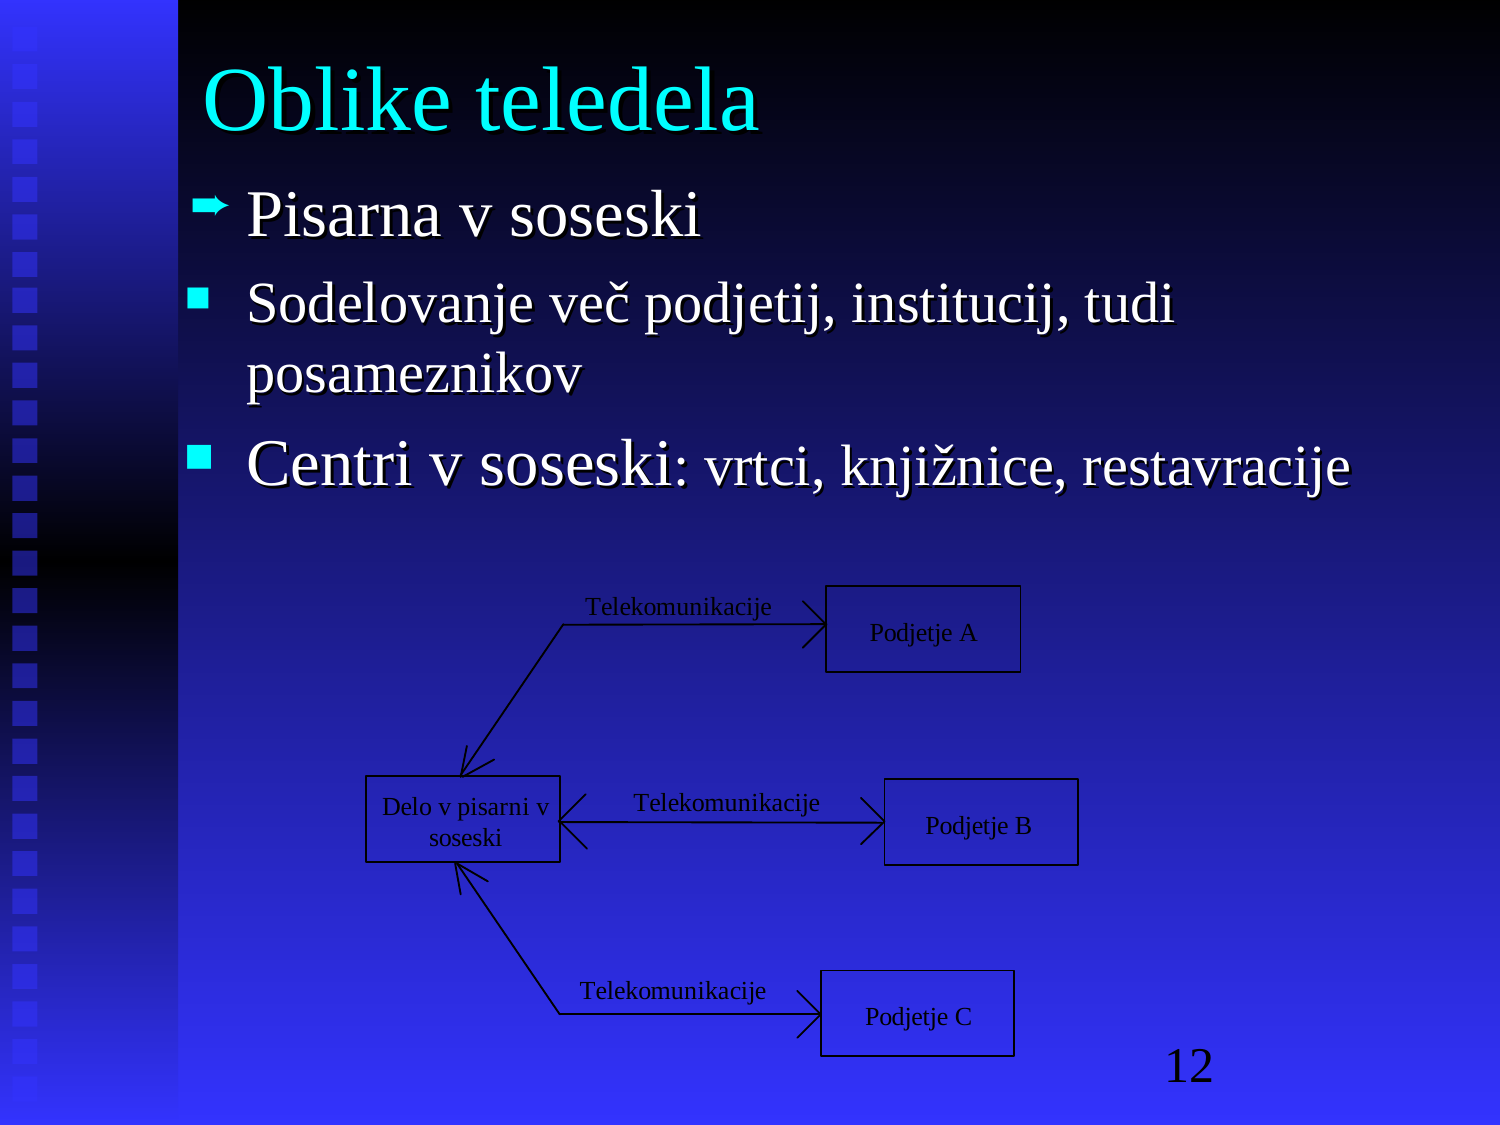

# Oblike teledela
Pisarna v soseski
Sodelovanje več podjetij, institucij, tudi posameznikov
Centri v soseski: vrtci, knjižnice, restavracije
12